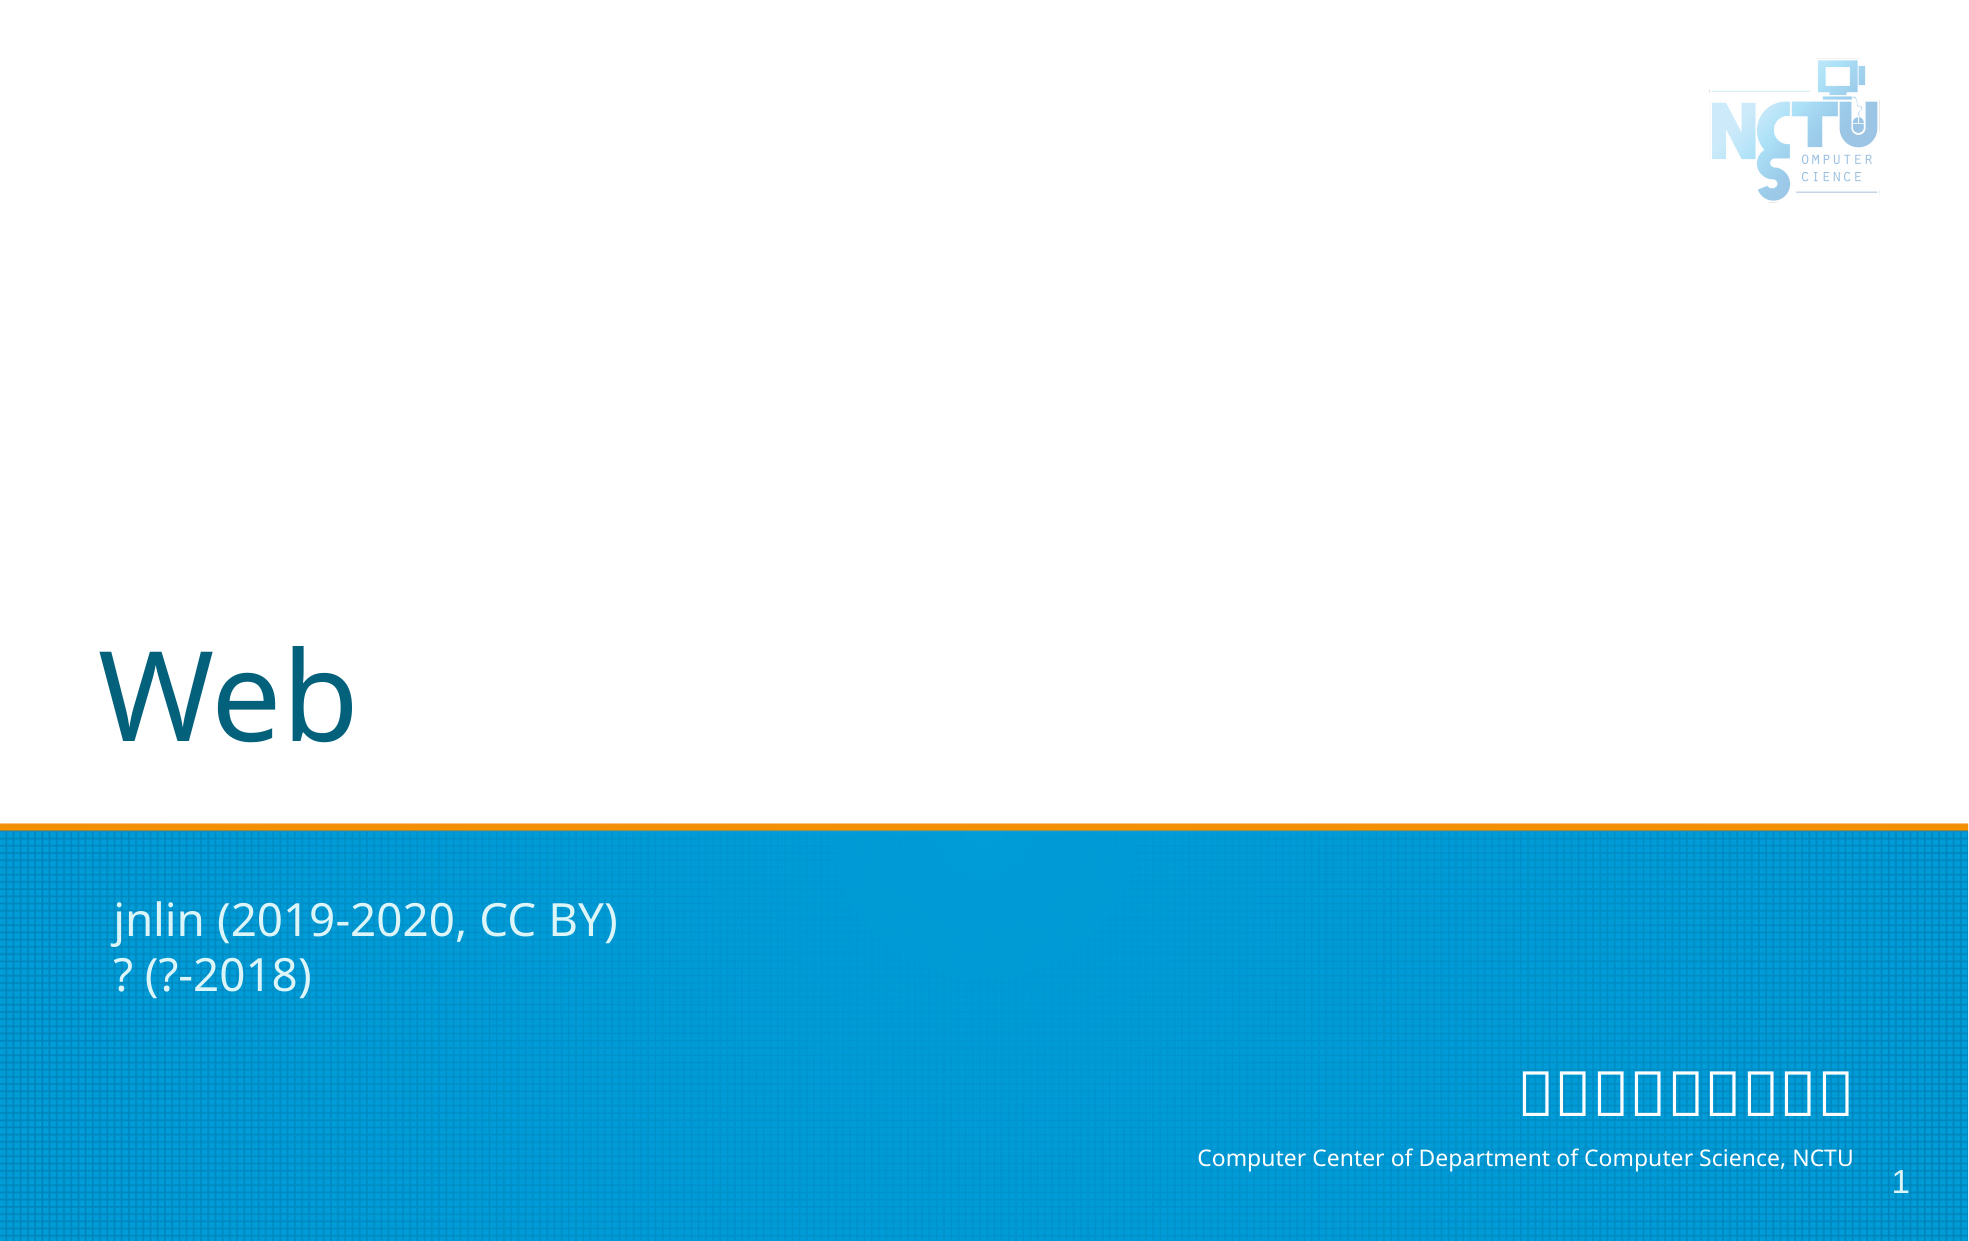

# Web
jnlin (2019-2020, CC BY)
? (?-2018)